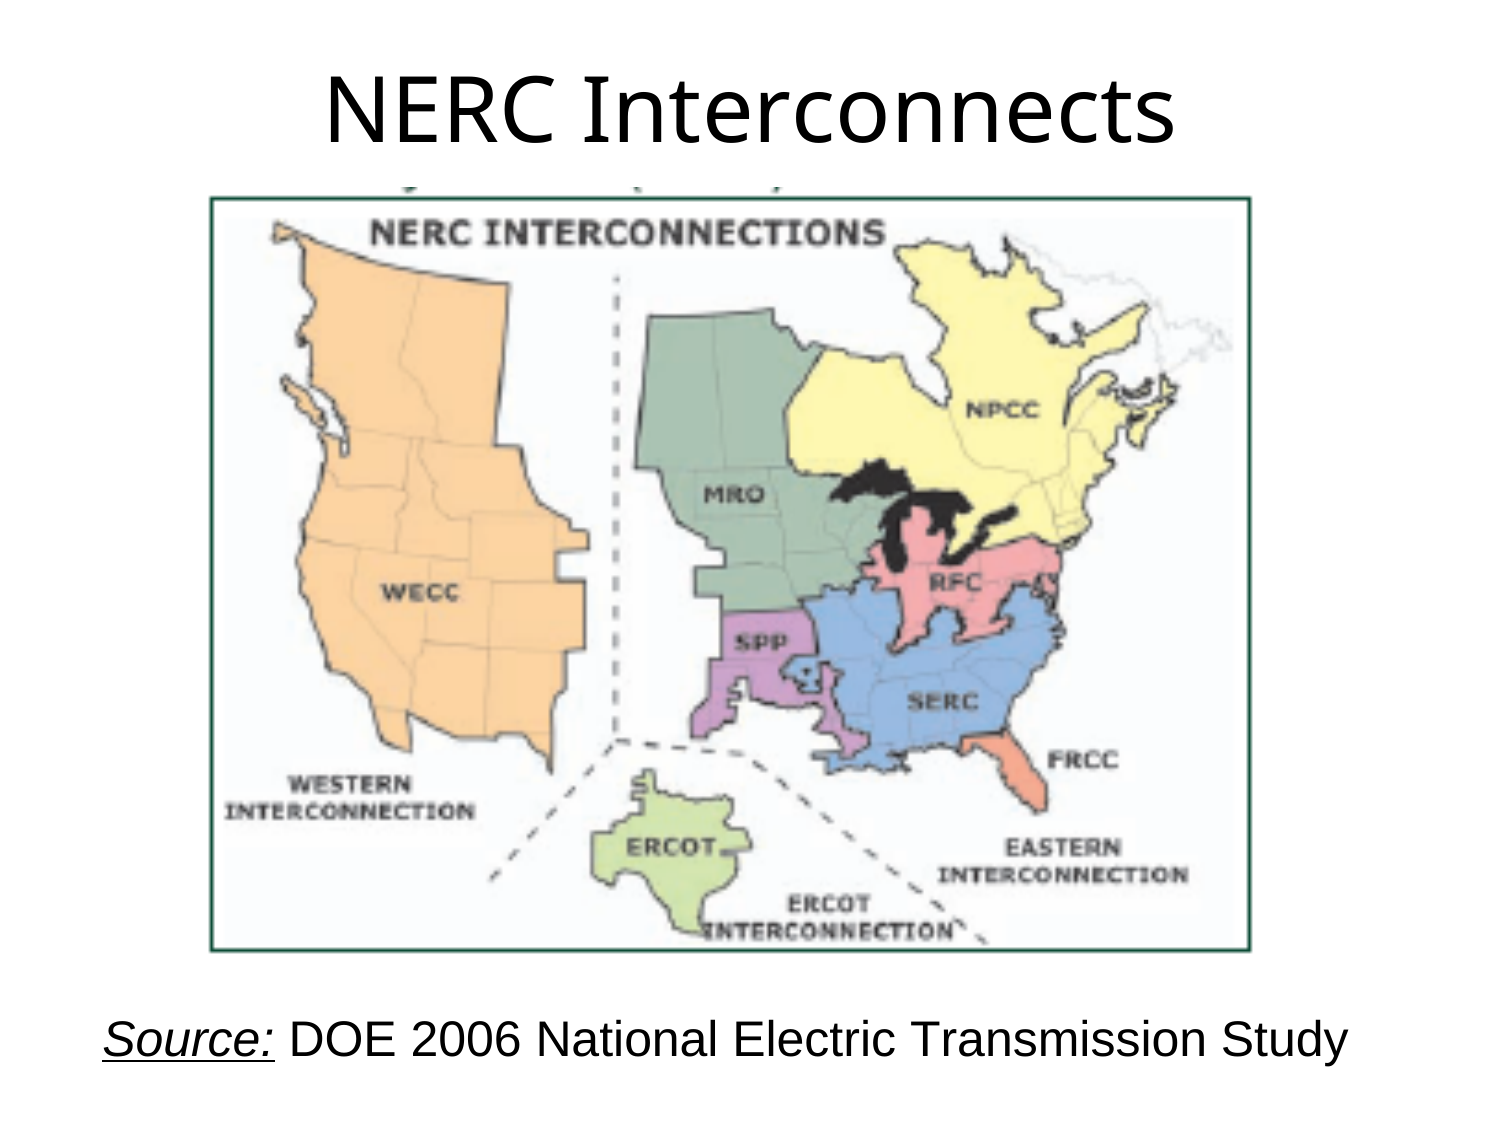

# NERC Interconnects
Source: DOE 2006 National Electric Transmission Study